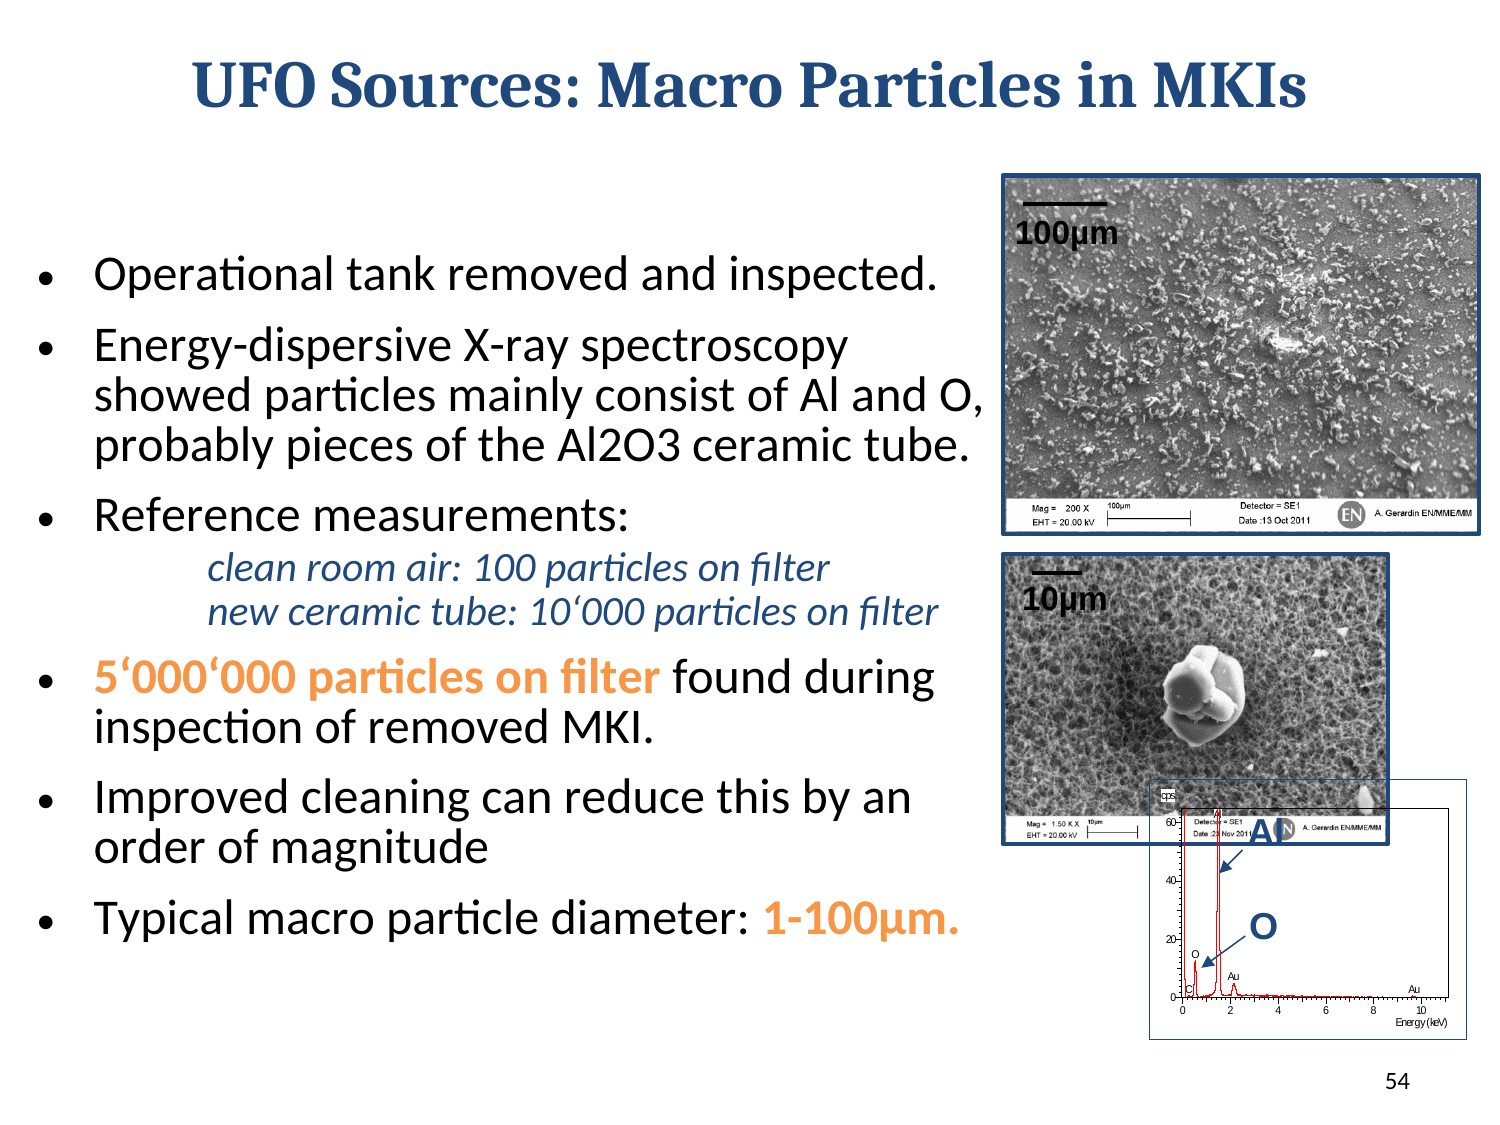

# UFO Sources: Macro Particles in MKIs
Operational tank removed and inspected.
Energy-dispersive X-ray spectroscopy showed particles mainly consist of Al and O, probably pieces of the Al2O3 ceramic tube.
Reference measurements:
	clean room air: 100 particles on filter
	new ceramic tube: 10‘000 particles on filter
5‘000‘000 particles on filter found during inspection of removed MKI.
Improved cleaning can reduce this by an order of magnitude
Typical macro particle diameter: 1-100µm.
100µm
10µm
Al
O